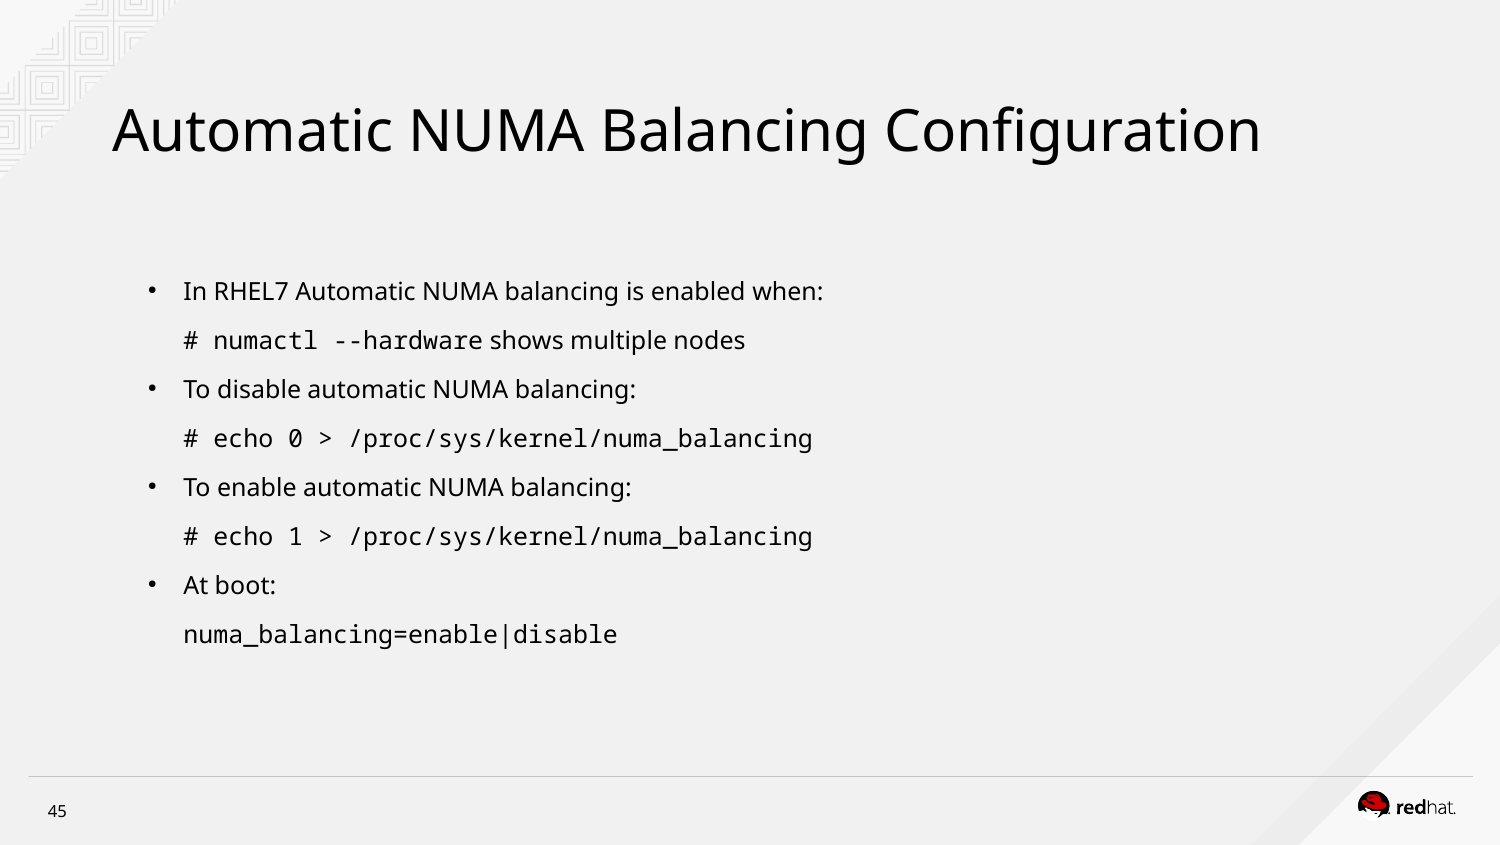

# Automatic NUMA Balancing Configuration
In RHEL7 Automatic NUMA balancing is enabled when:
# numactl --hardware shows multiple nodes
To disable automatic NUMA balancing:
# echo 0 > /proc/sys/kernel/numa_balancing
To enable automatic NUMA balancing:
# echo 1 > /proc/sys/kernel/numa_balancing
At boot:
numa_balancing=enable|disable
45